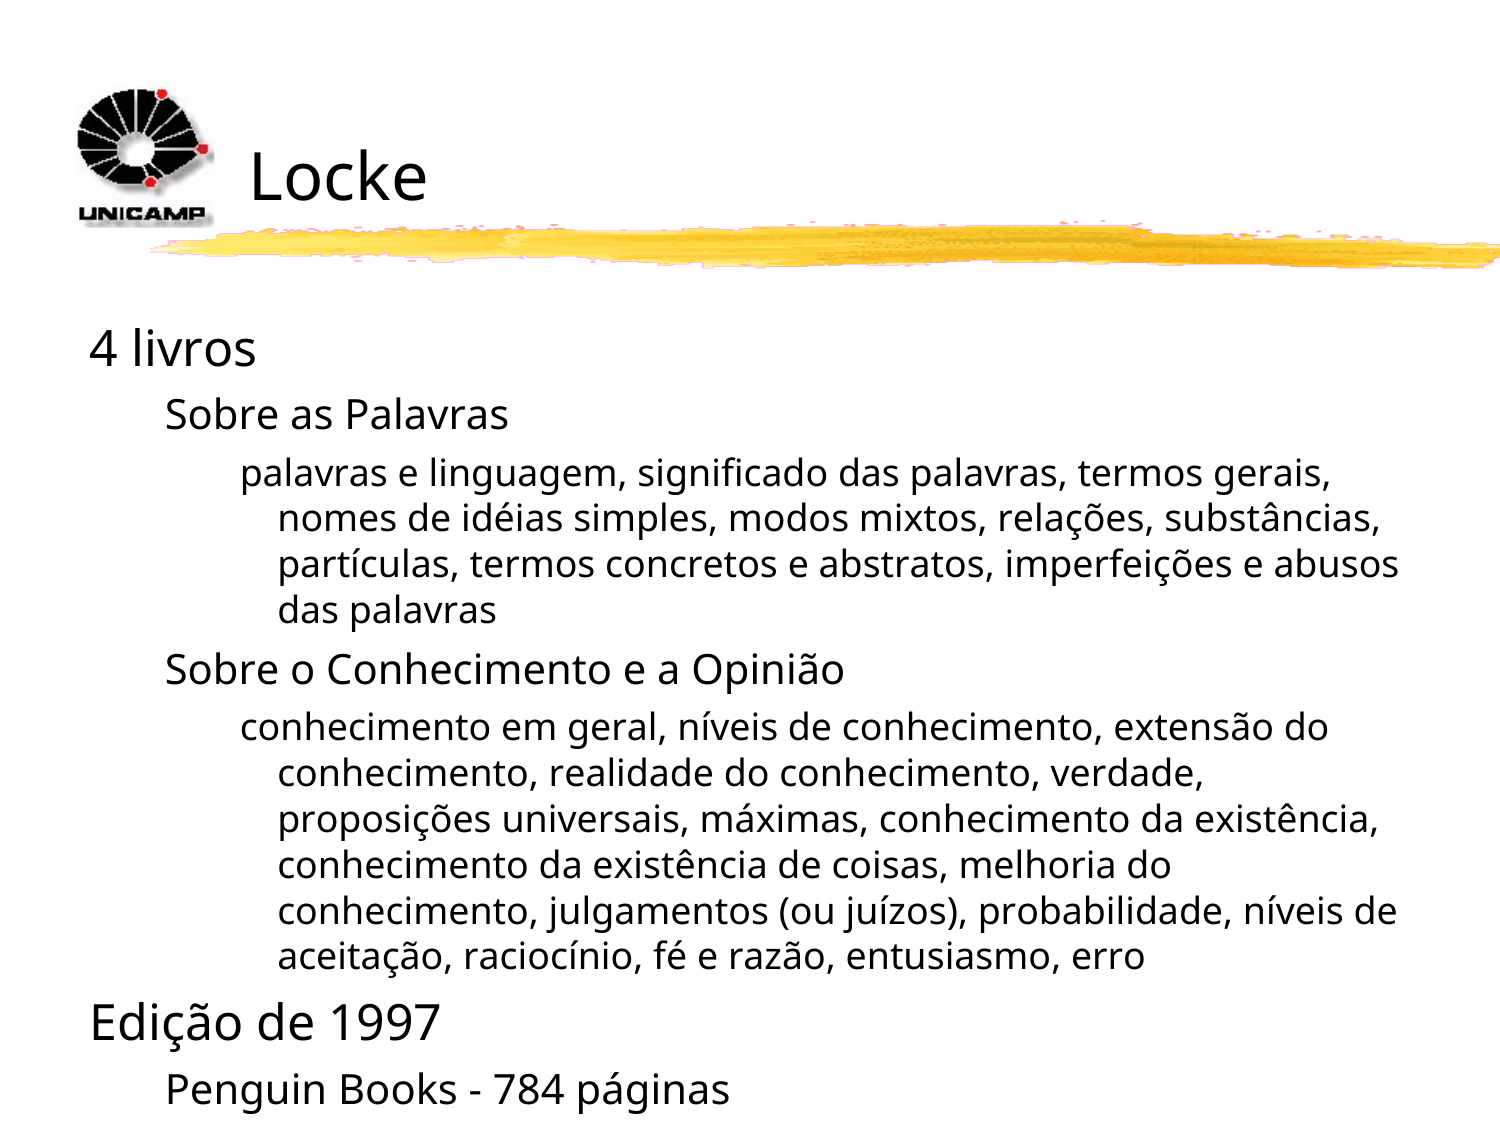

# Locke
4 livros
Sobre as Palavras
palavras e linguagem, significado das palavras, termos gerais, nomes de idéias simples, modos mixtos, relações, substâncias, partículas, termos concretos e abstratos, imperfeições e abusos das palavras
Sobre o Conhecimento e a Opinião
conhecimento em geral, níveis de conhecimento, extensão do conhecimento, realidade do conhecimento, verdade, proposições universais, máximas, conhecimento da existência, conhecimento da existência de coisas, melhoria do conhecimento, julgamentos (ou juízos), probabilidade, níveis de aceitação, raciocínio, fé e razão, entusiasmo, erro
Edição de 1997
Penguin Books - 784 páginas